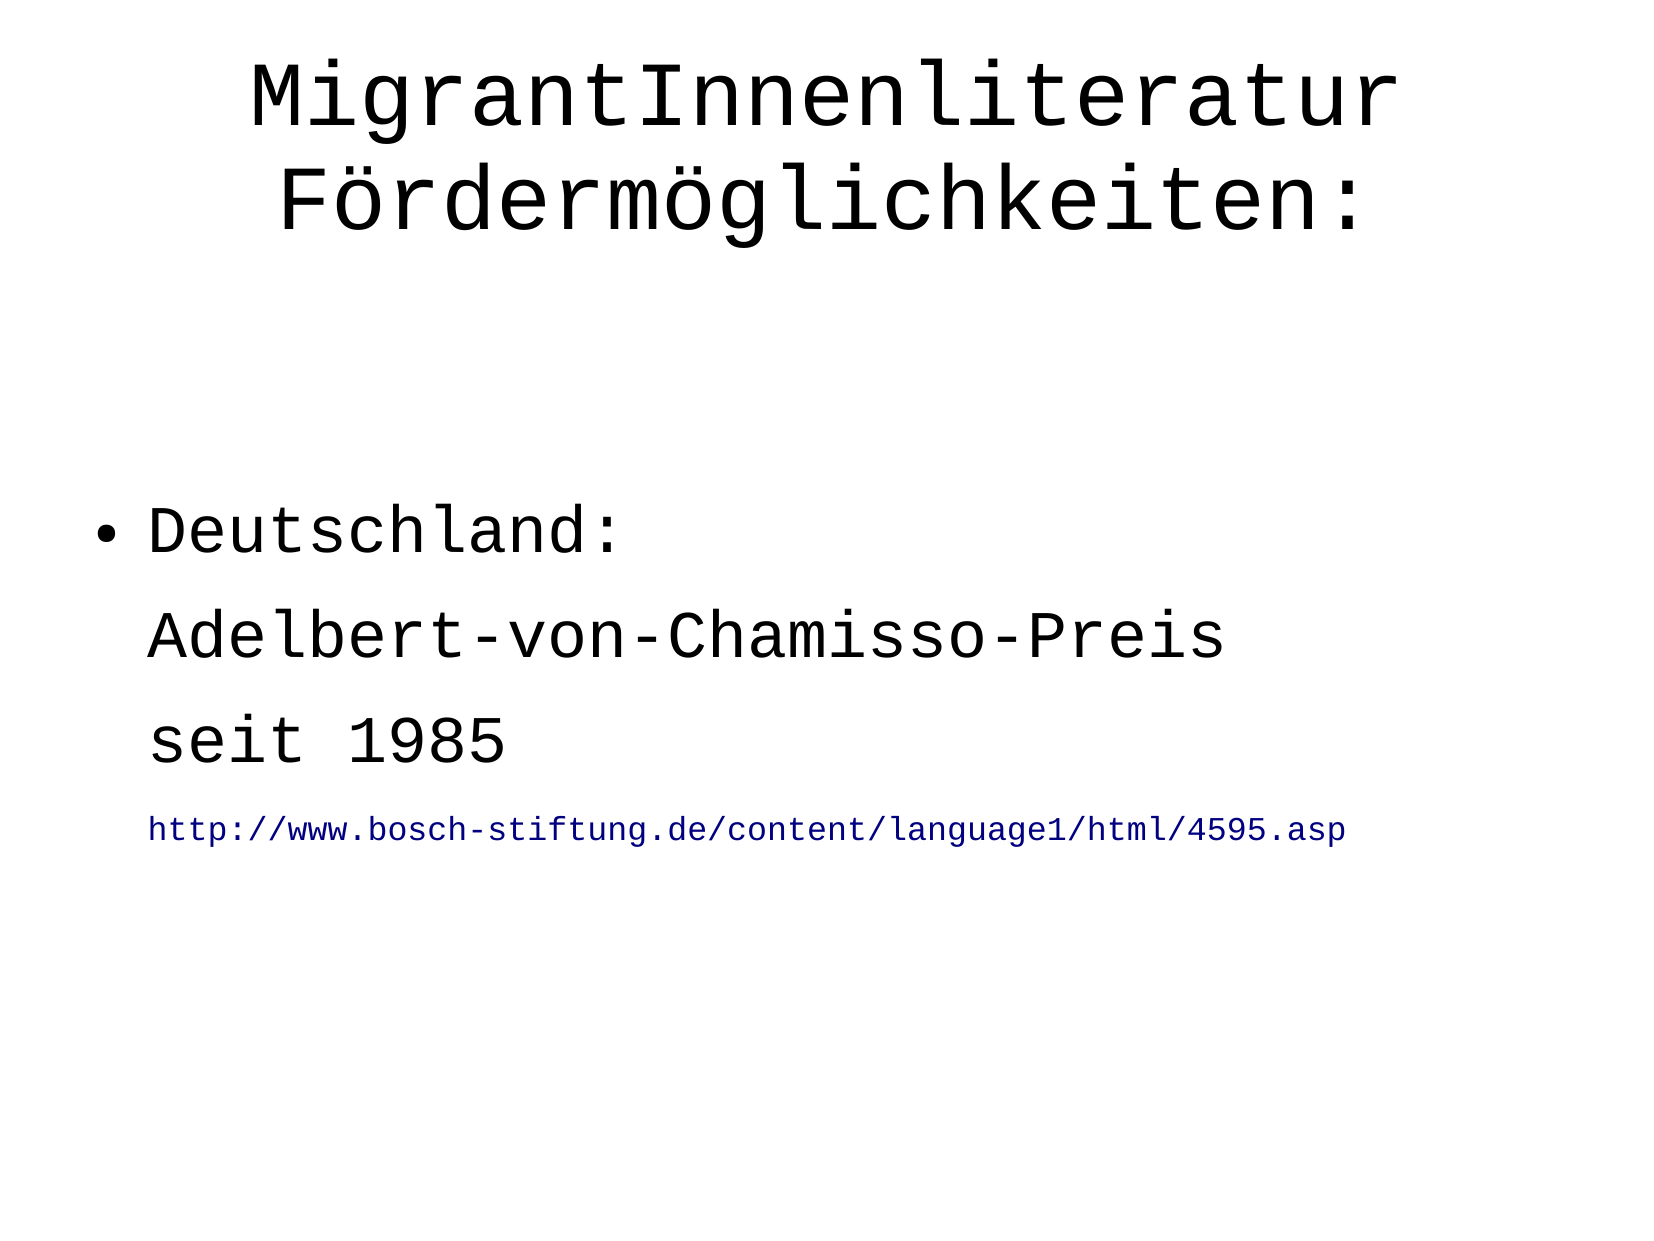

# MigrantInnenliteratur Fördermöglichkeiten:
Deutschland:
Adelbert-von-Chamisso-Preis
seit 1985
http://www.bosch-stiftung.de/content/language1/html/4595.asp